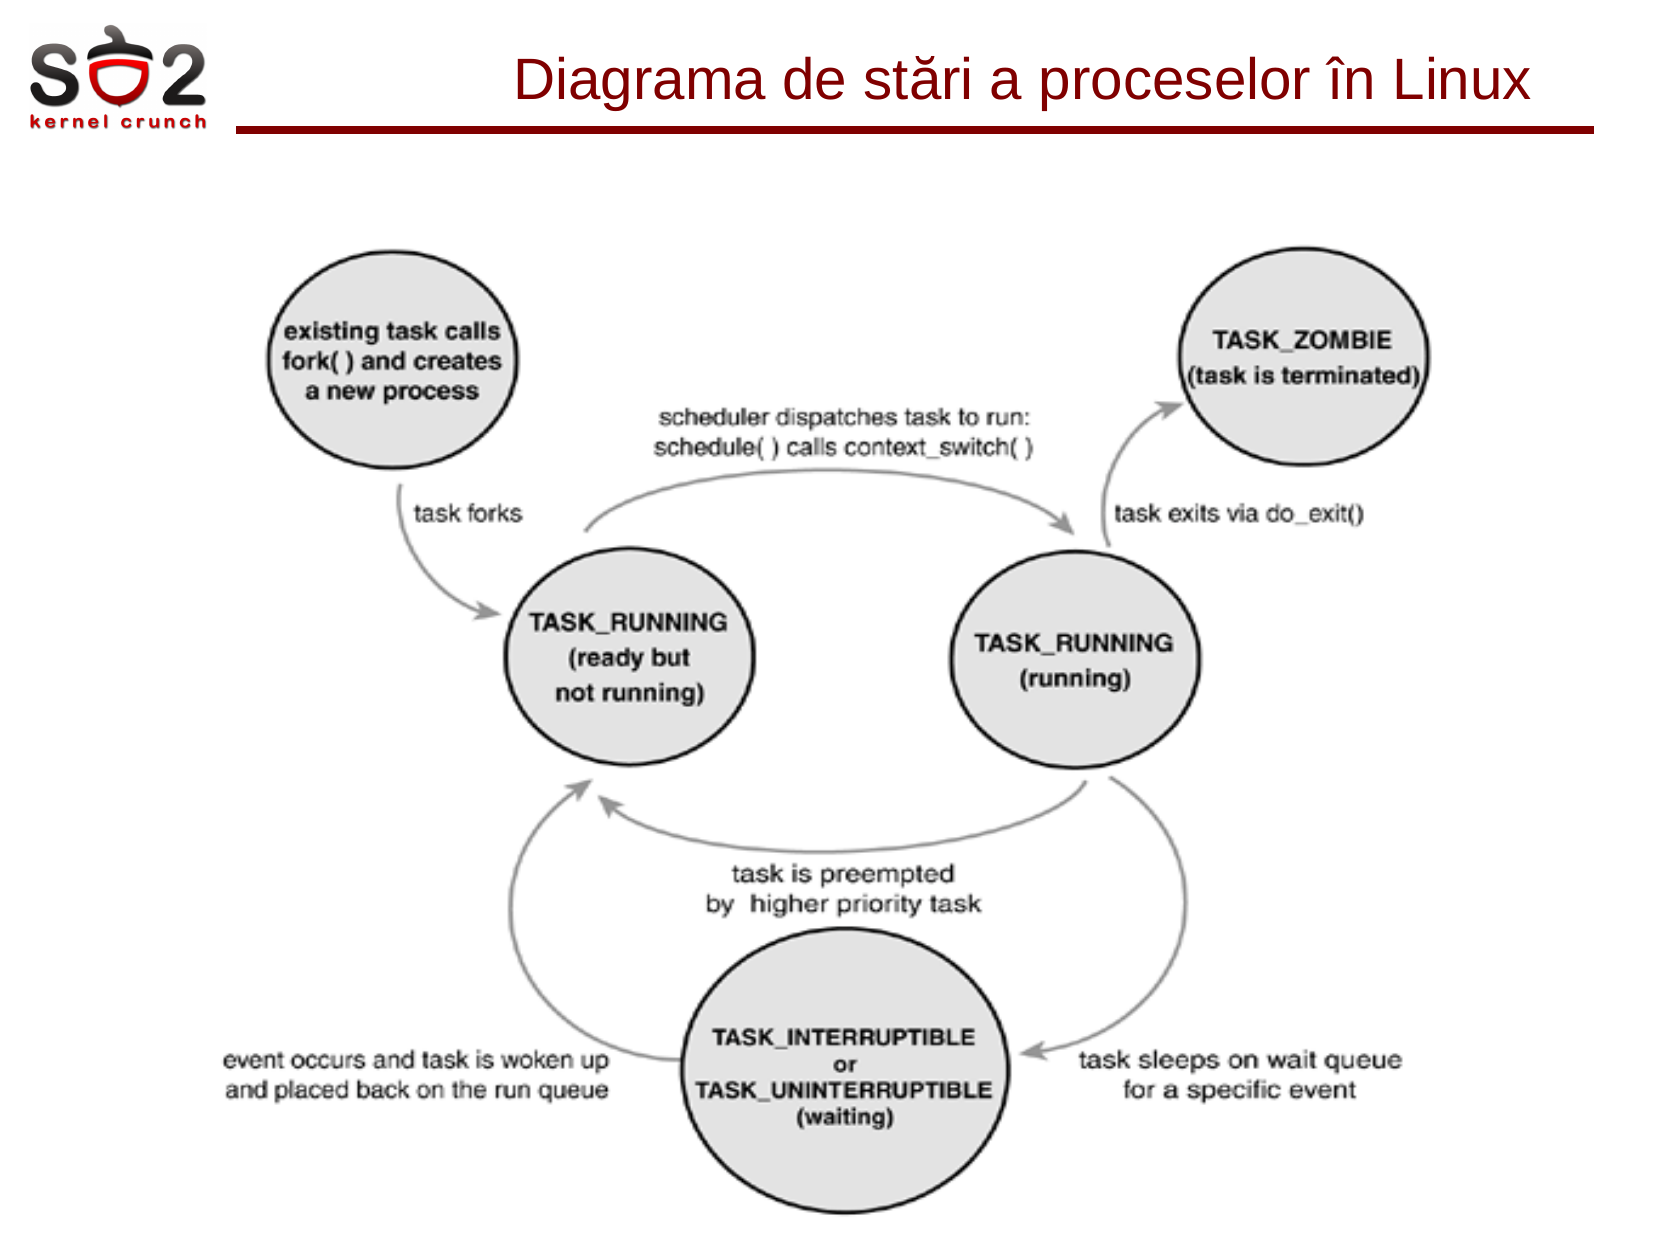

# Diagrama de stări a proceselor în Linux